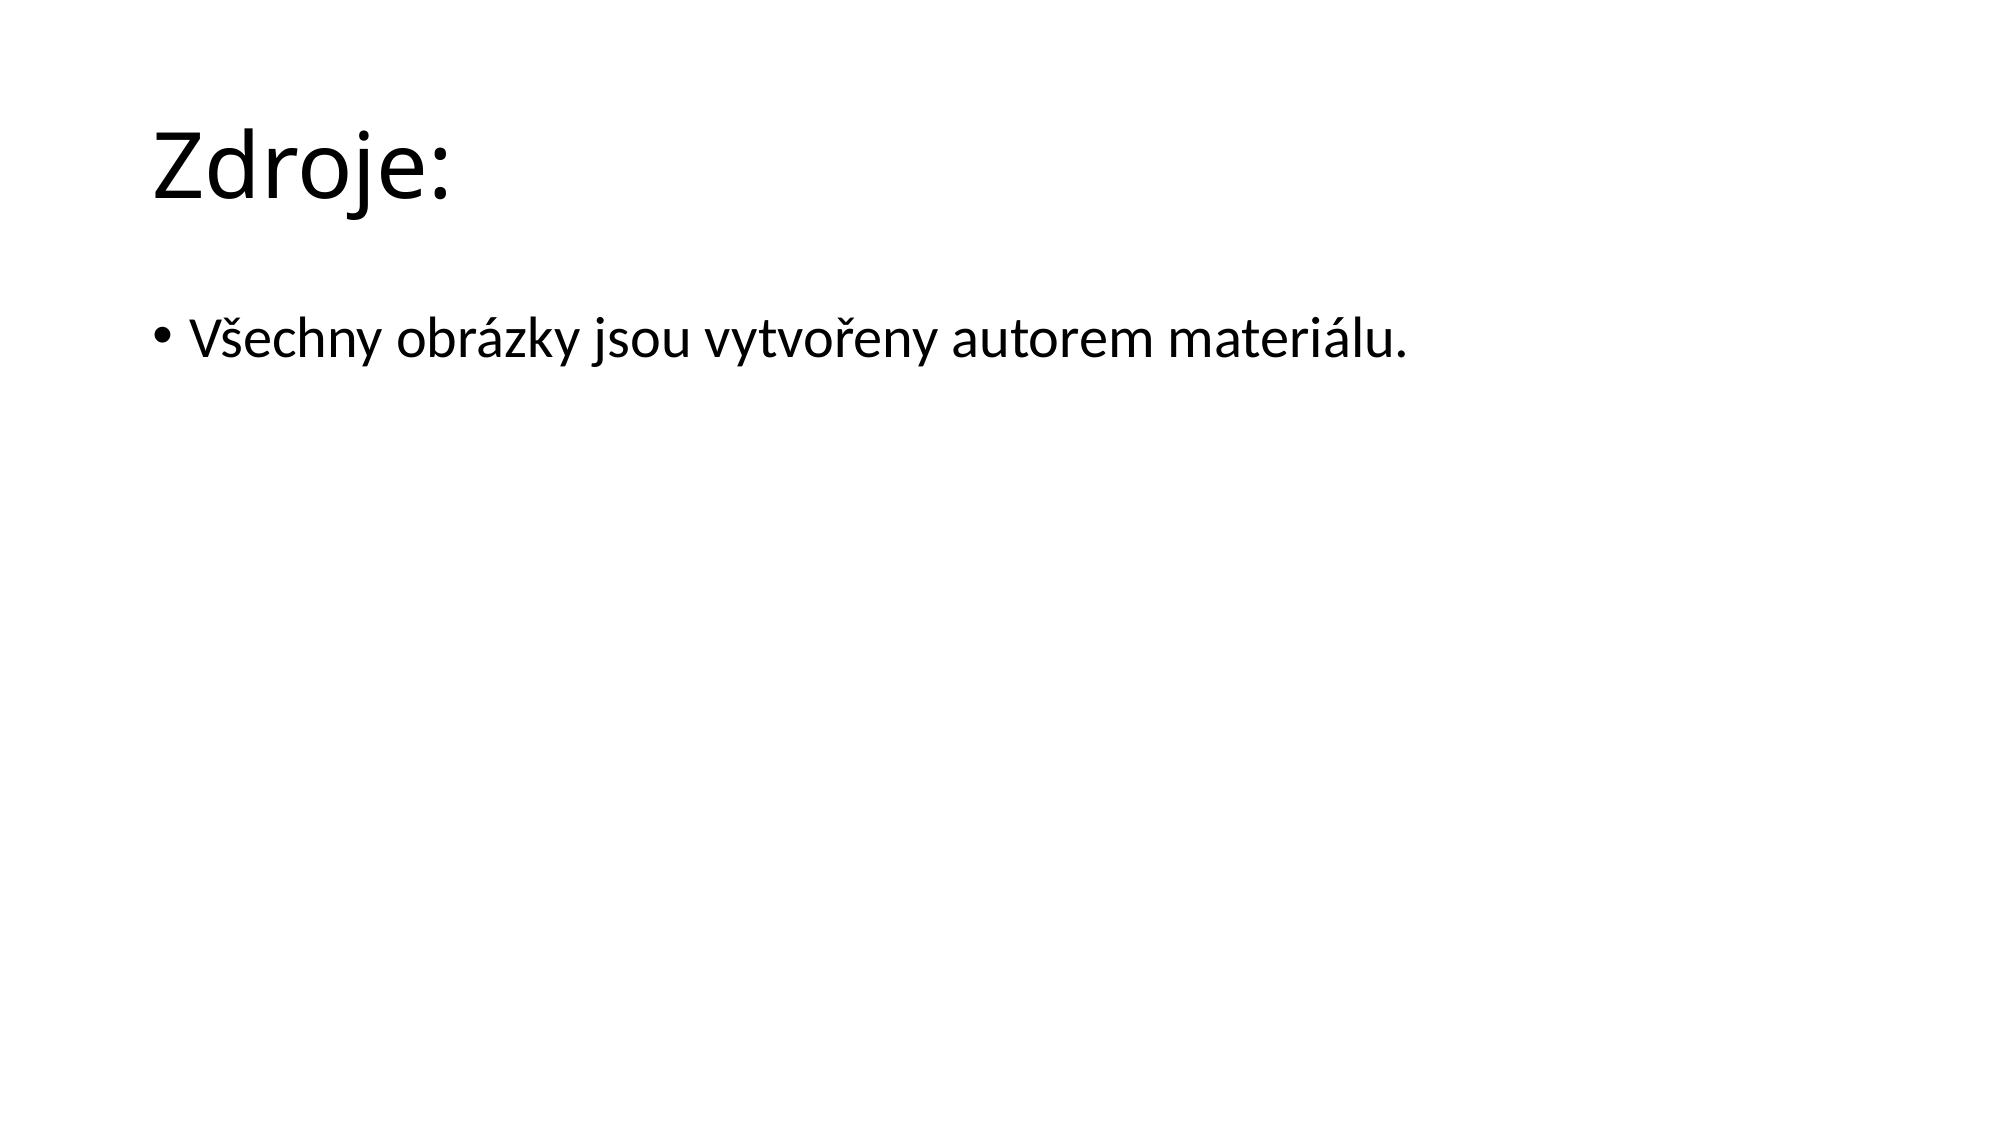

# Zdroje:
Všechny obrázky jsou vytvořeny autorem materiálu.